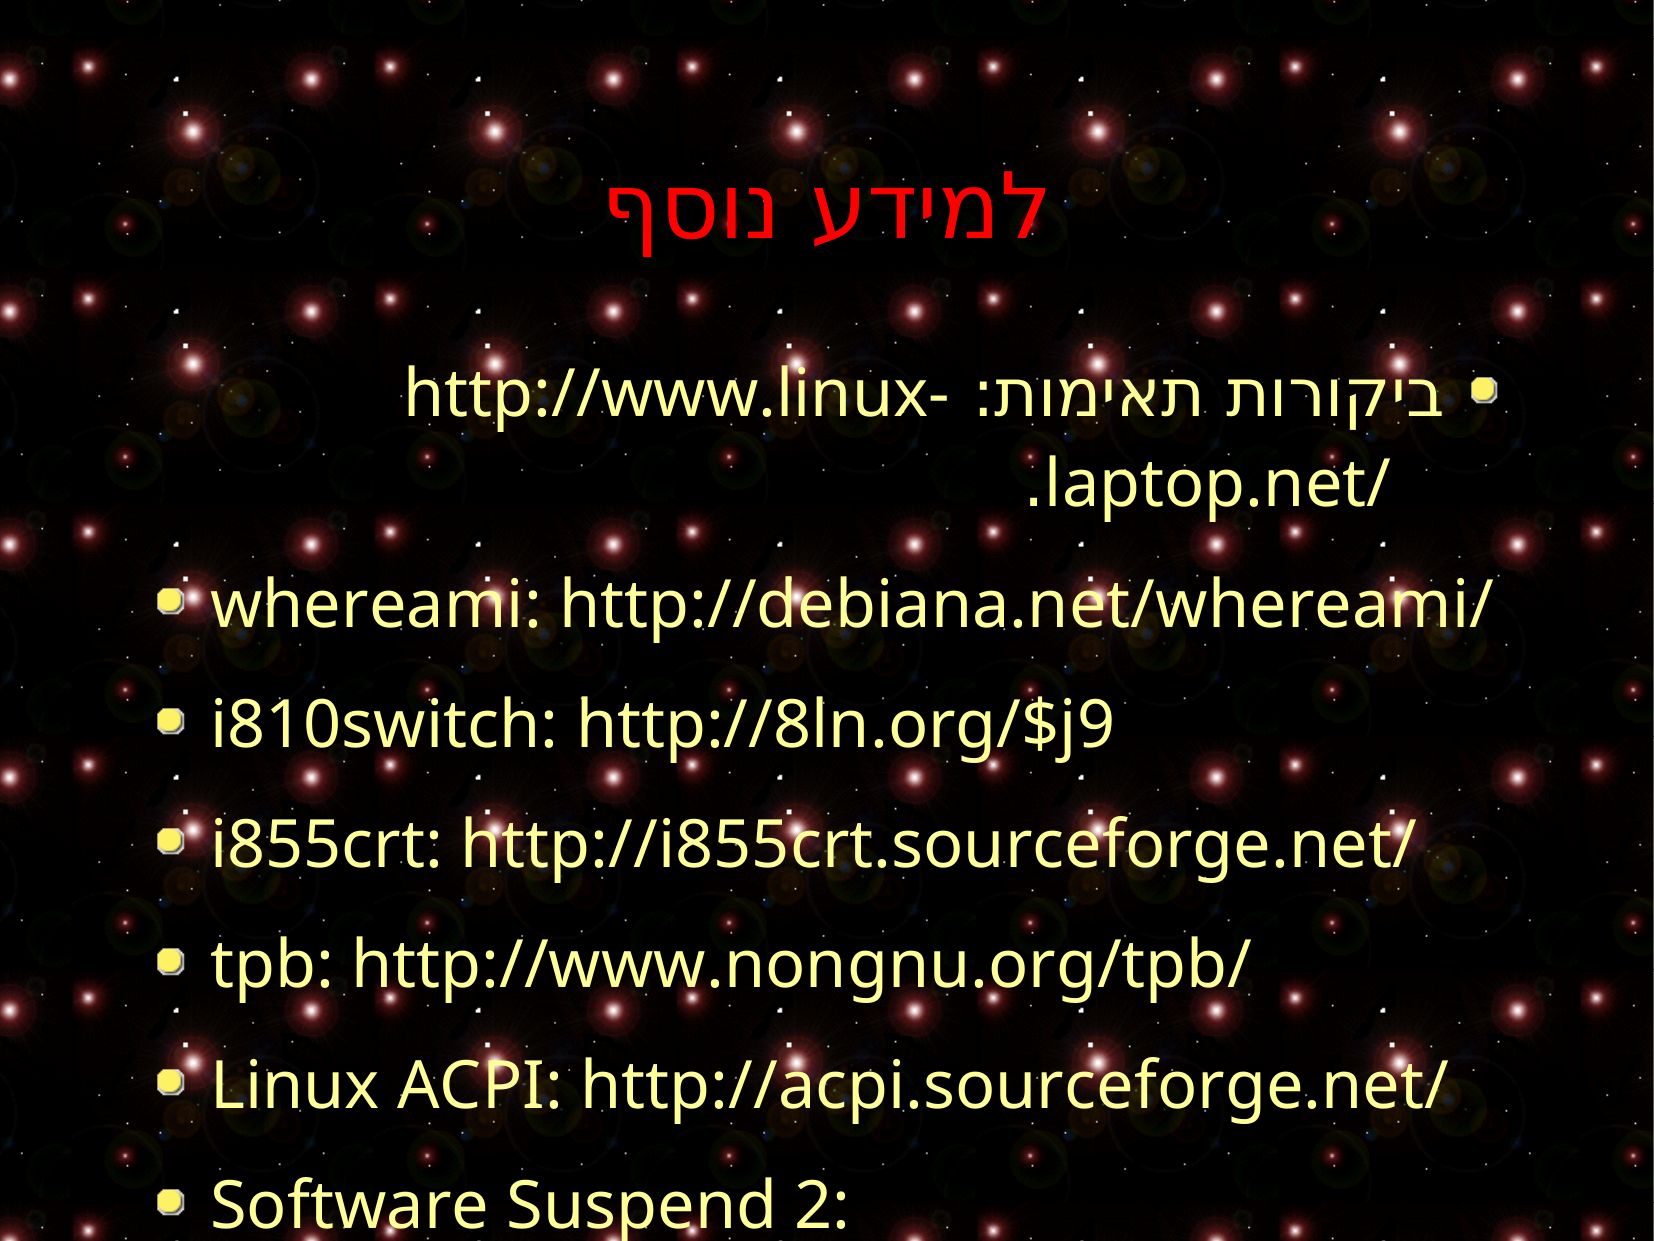

# למידע נוסף
ביקורות תאימות: http://www.linux-laptop.net/‎.
whereami: http://debiana.net/whereami/
i810switch: http://8ln.org/$j9
i855crt: http://i855crt.sourceforge.net/
tpb: http://www.nongnu.org/tpb/
Linux ACPI: http://acpi.sourceforge.net/
Software Suspend 2: http://www.suspend2.net/